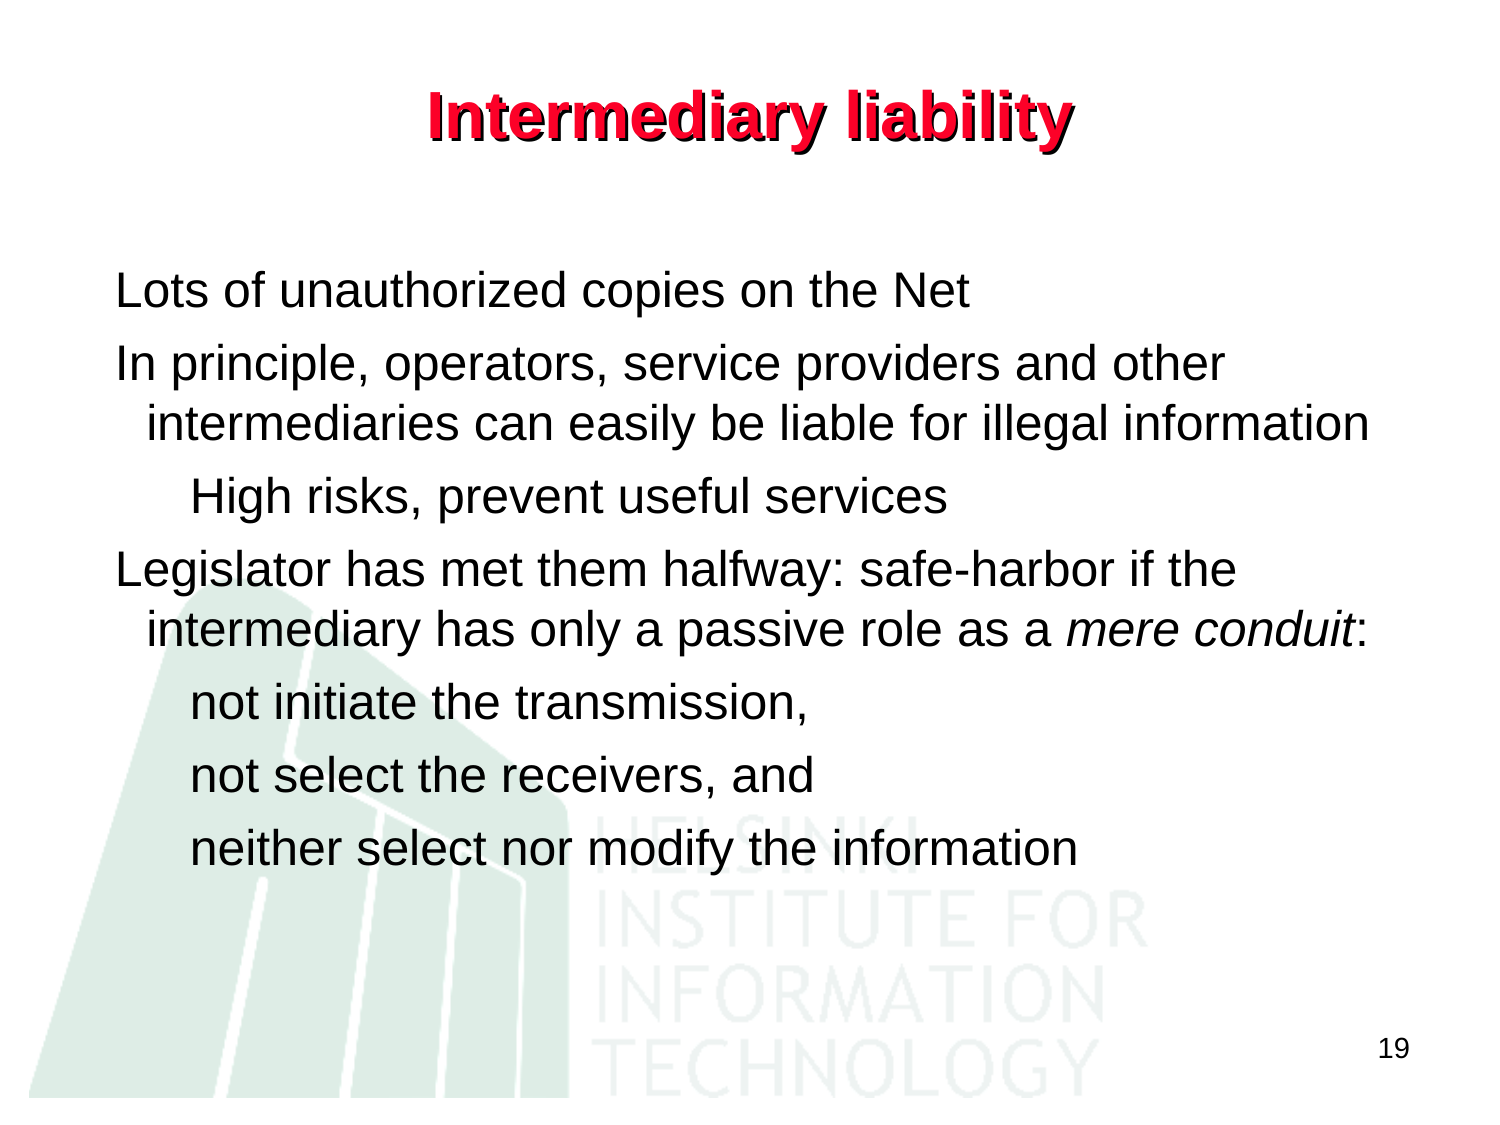

# Intermediary liability
Lots of unauthorized copies on the Net
In principle, operators, service providers and other intermediaries can easily be liable for illegal information
High risks, prevent useful services
Legislator has met them halfway: safe-harbor if the intermediary has only a passive role as a mere conduit:
not initiate the transmission,
not select the receivers, and
neither select nor modify the information
19